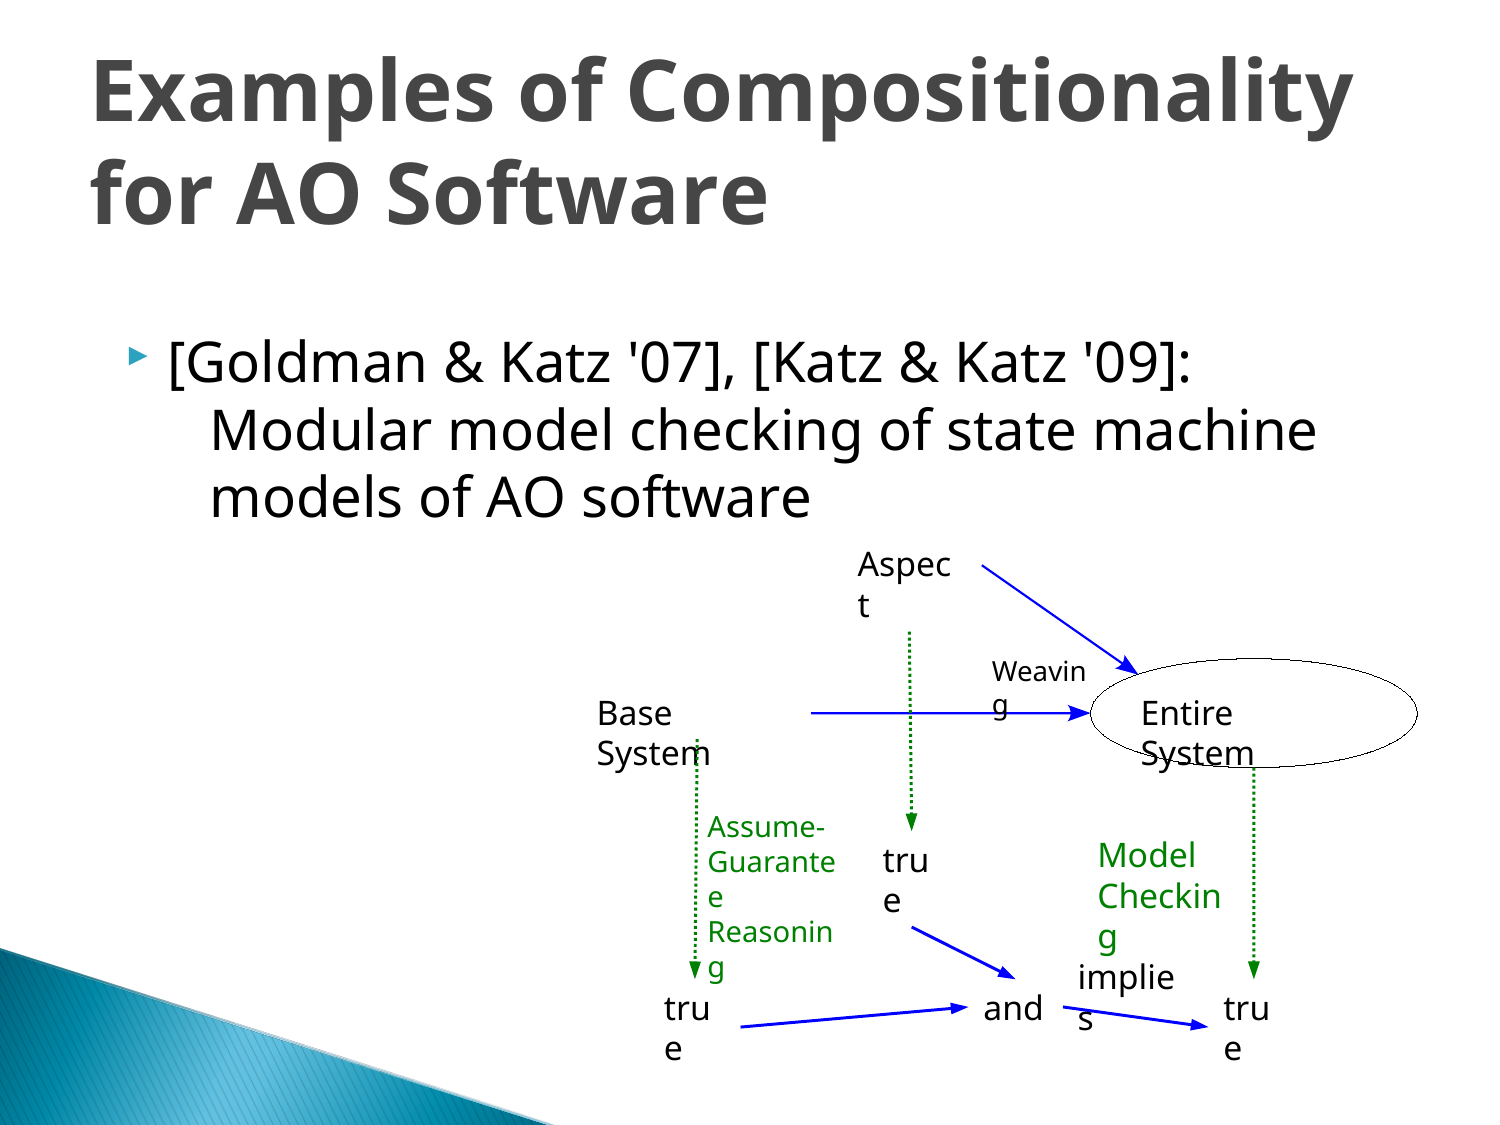

# Examples of Compositionality for AO Software
[Goldman & Katz '07], [Katz & Katz '09]: Modular model checking of state machine models of AO software
Aspect
Weaving
Base System
Entire System
Assume-
Guarantee
Reasoning
Model
Checking
true
implies
true
true
and